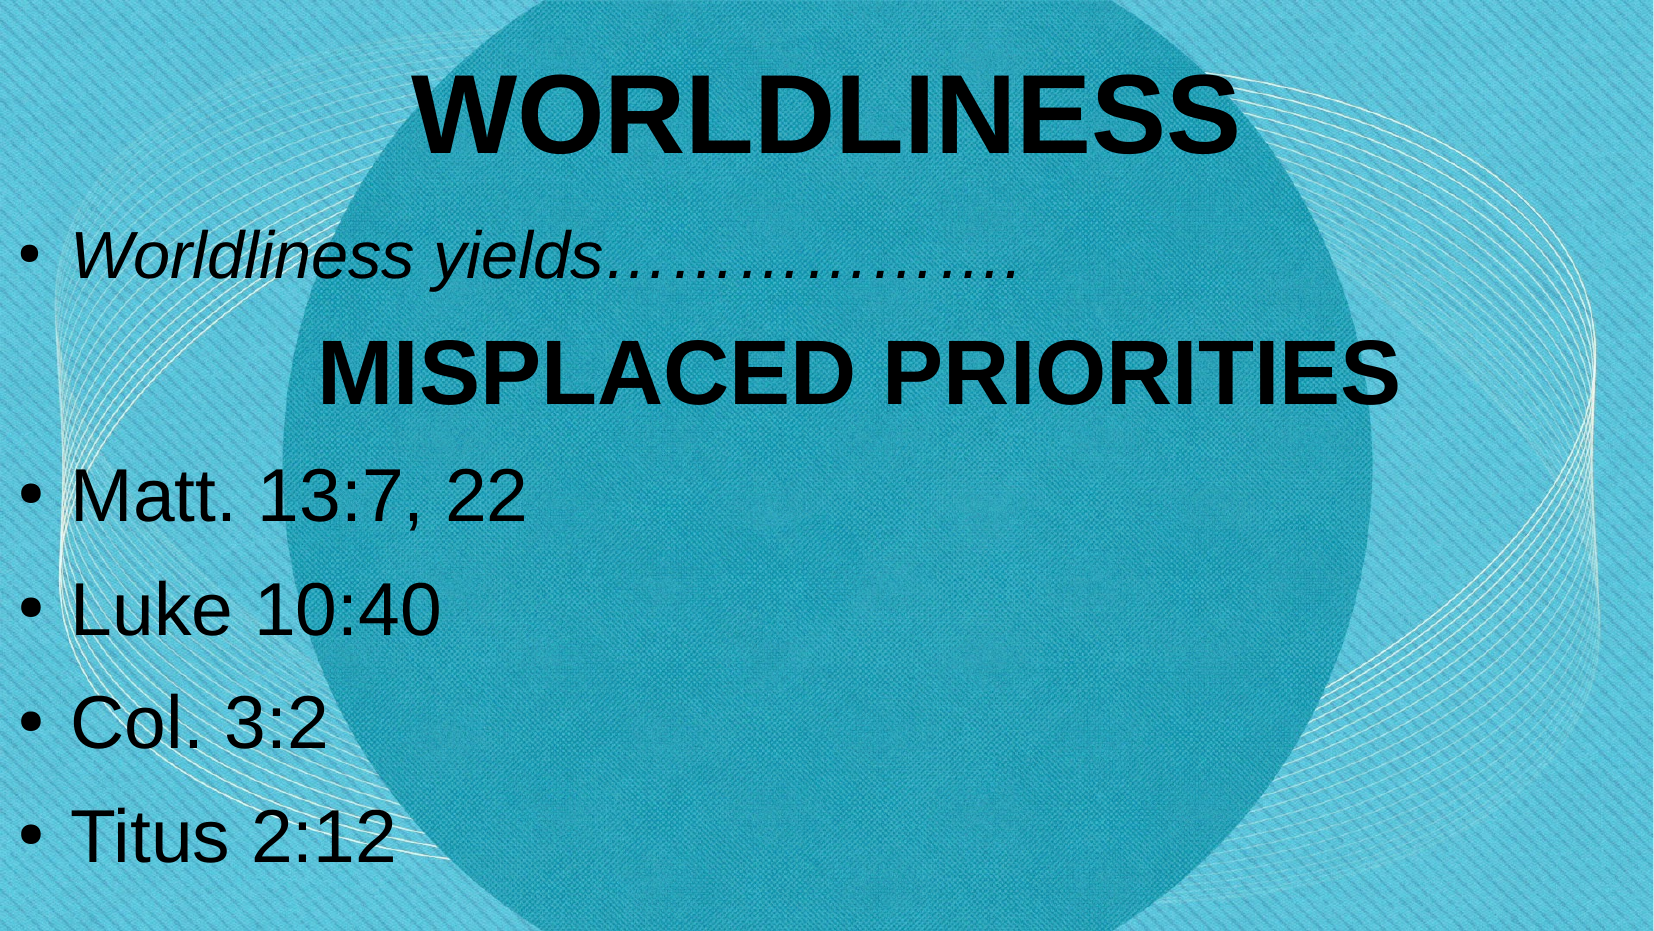

# WORLDLINESS
Worldliness yields……………….
MISPLACED PRIORITIES
Matt. 13:7, 22
Luke 10:40
Col. 3:2
Titus 2:12